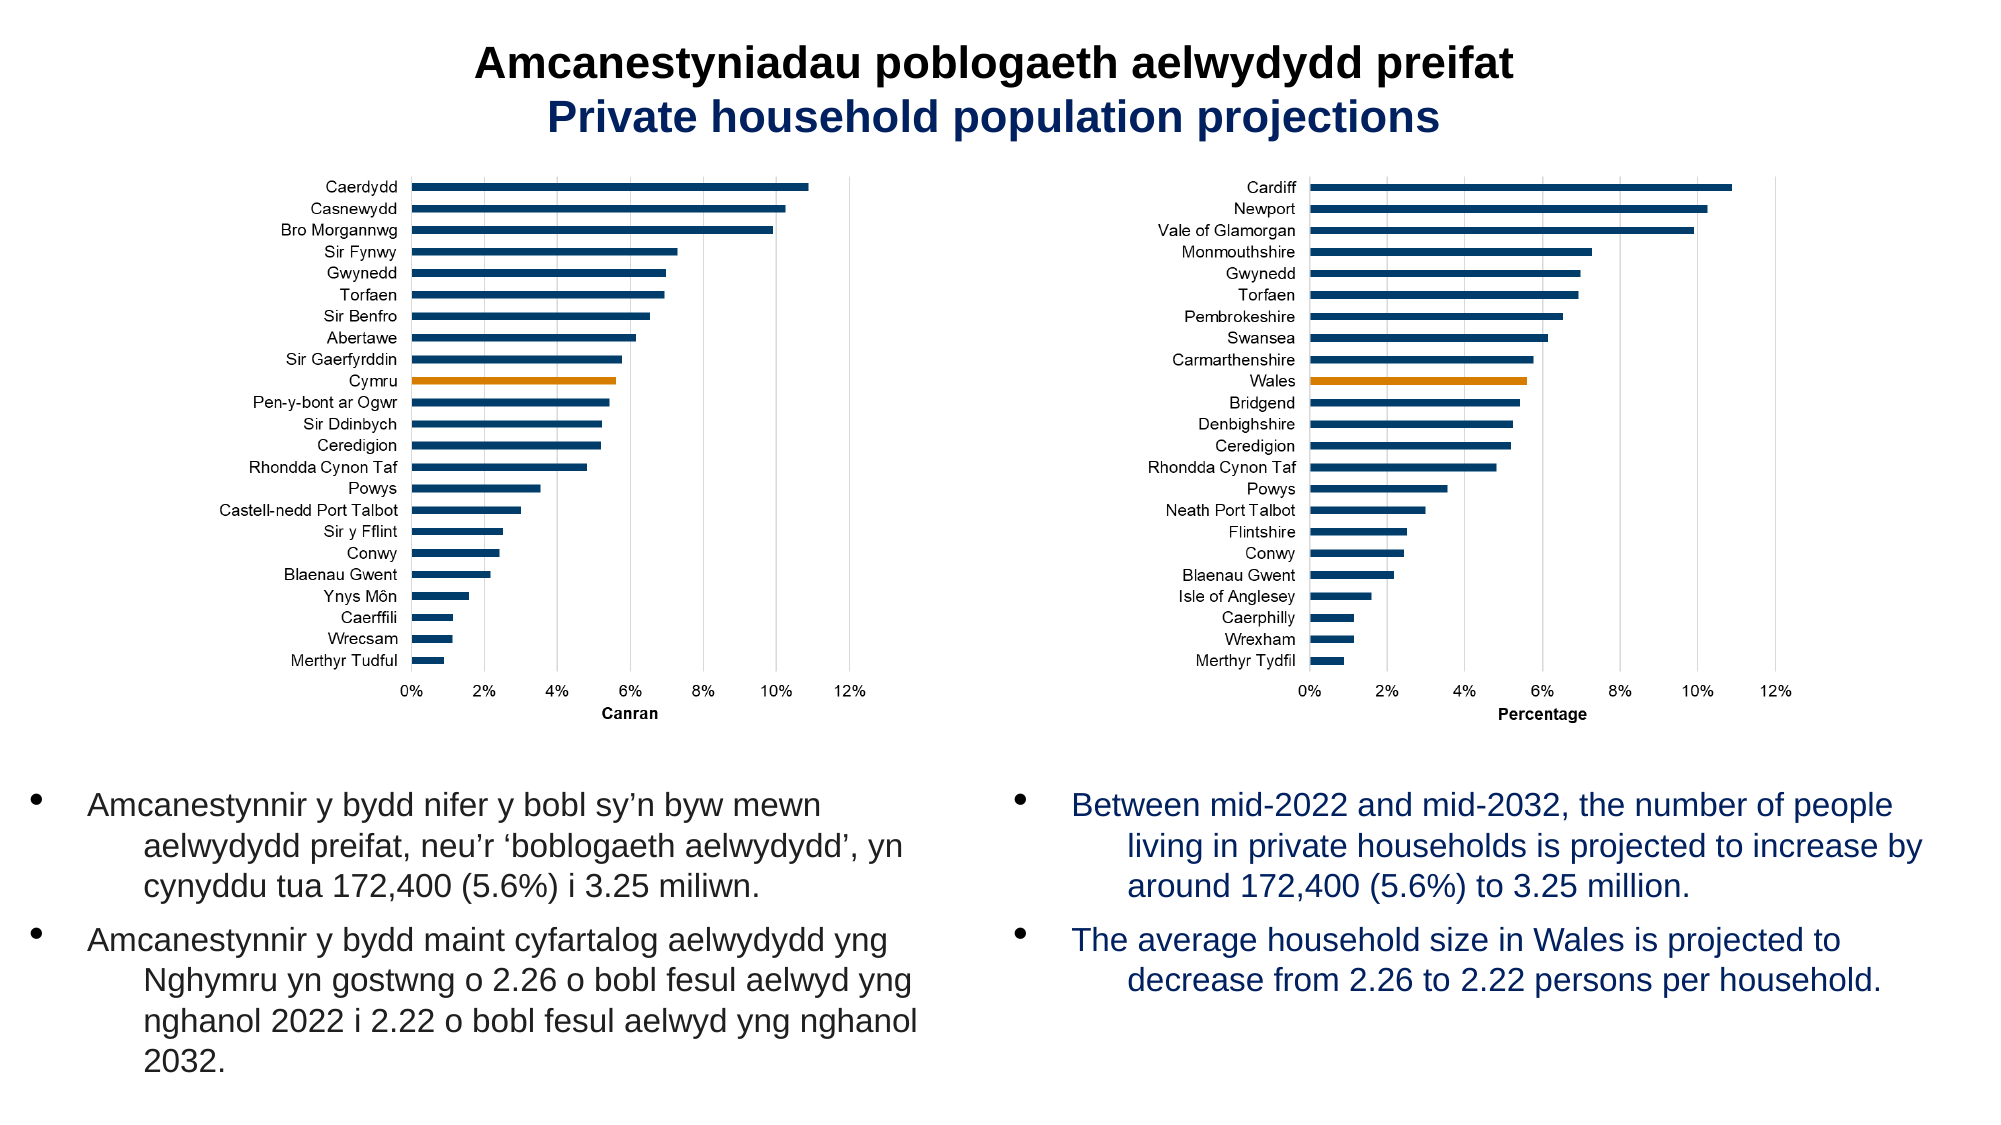

Amcanestyniadau poblogaeth aelwydydd preifat
Private household population projections
Amcanestynnir y bydd nifer y bobl sy’n byw mewn aelwydydd preifat, neu’r ‘boblogaeth aelwydydd’, yn cynyddu tua 172,400 (5.6%) i 3.25 miliwn.
Amcanestynnir y bydd maint cyfartalog aelwydydd yng Nghymru yn gostwng o 2.26 o bobl fesul aelwyd yng nghanol 2022 i 2.22 o bobl fesul aelwyd yng nghanol 2032.
# Between mid-2022 and mid-2032, the number of people living in private households is projected to increase by around 172,400 (5.6%) to 3.25 million.
The average household size in Wales is projected to decrease from 2.26 to 2.22 persons per household.